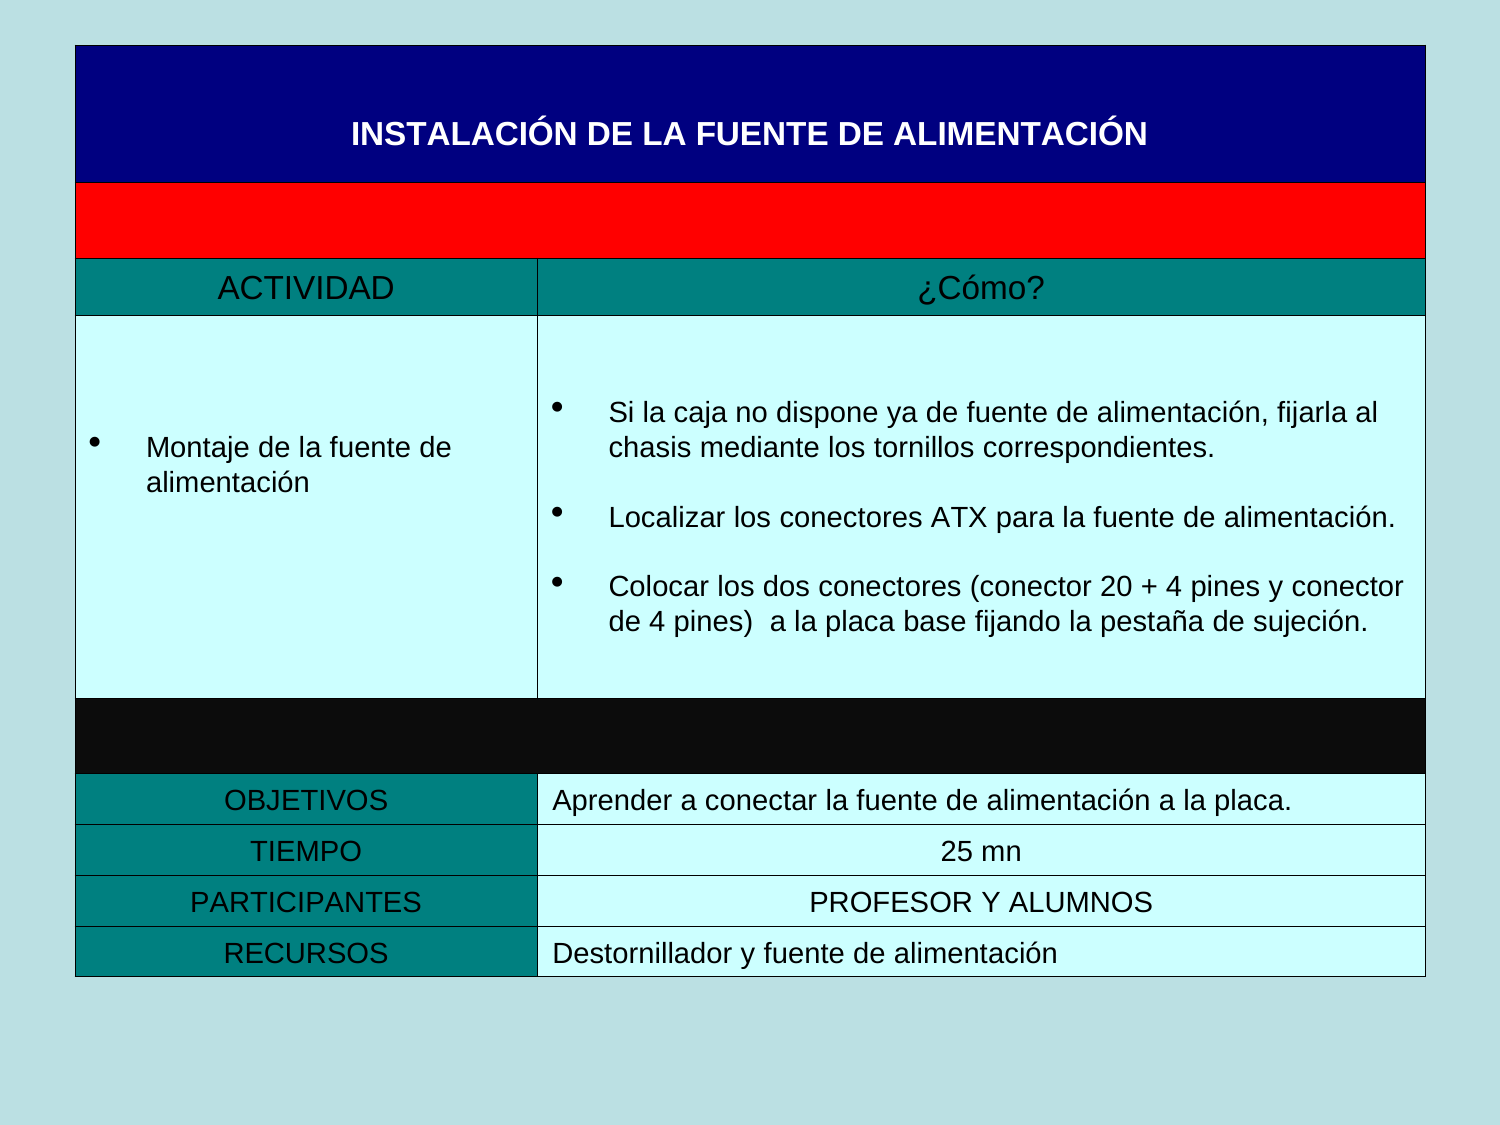

| INSTALACIÓN DE LA FUENTE DE ALIMENTACIÓN | |
| --- | --- |
| | |
| ACTIVIDAD | ¿Cómo? |
| Montaje de la fuente de alimentación | Si la caja no dispone ya de fuente de alimentación, fijarla al chasis mediante los tornillos correspondientes. Localizar los conectores ATX para la fuente de alimentación. Colocar los dos conectores (conector 20 + 4 pines y conector de 4 pines) a la placa base fijando la pestaña de sujeción. |
| | |
| OBJETIVOS | Aprender a conectar la fuente de alimentación a la placa. |
| TIEMPO | 25 mn |
| PARTICIPANTES | PROFESOR Y ALUMNOS |
| RECURSOS | Destornillador y fuente de alimentación |